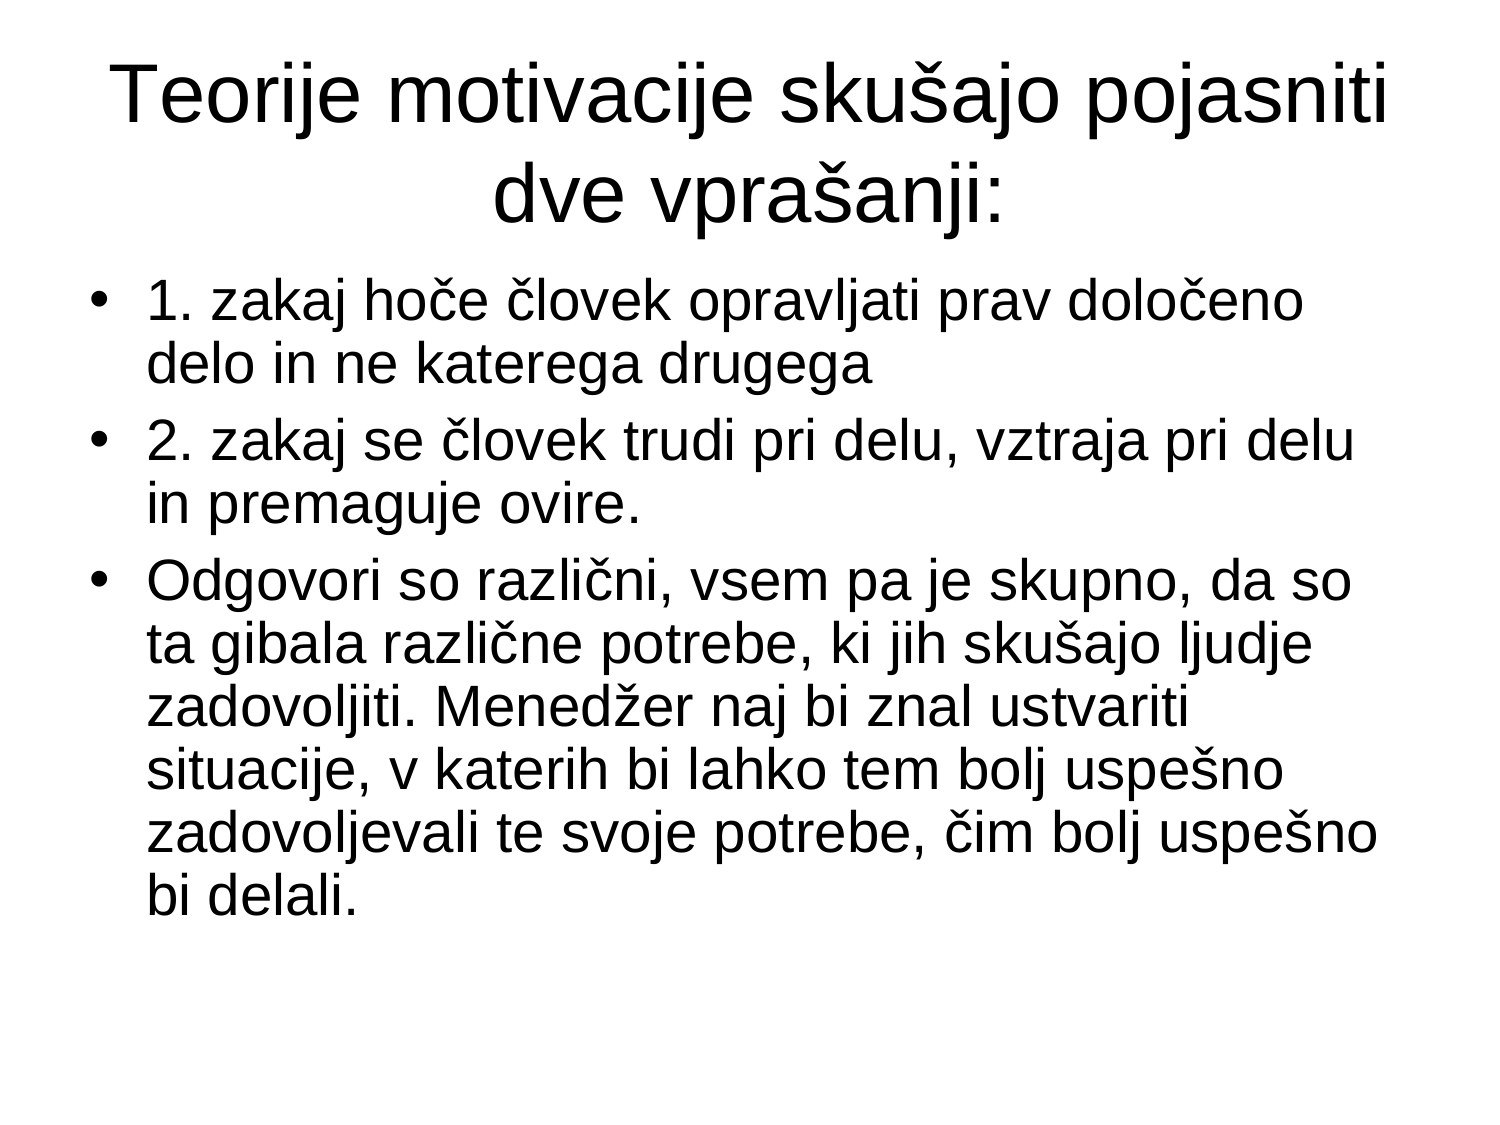

# Teorije motivacije skušajo pojasniti dve vprašanji:
1. zakaj hoče človek opravljati prav določeno delo in ne katerega drugega
2. zakaj se človek trudi pri delu, vztraja pri delu in premaguje ovire.
Odgovori so različni, vsem pa je skupno, da so ta gibala različne potrebe, ki jih skušajo ljudje zadovoljiti. Menedžer naj bi znal ustvariti situacije, v katerih bi lahko tem bolj uspešno zadovoljevali te svoje potrebe, čim bolj uspešno bi delali.